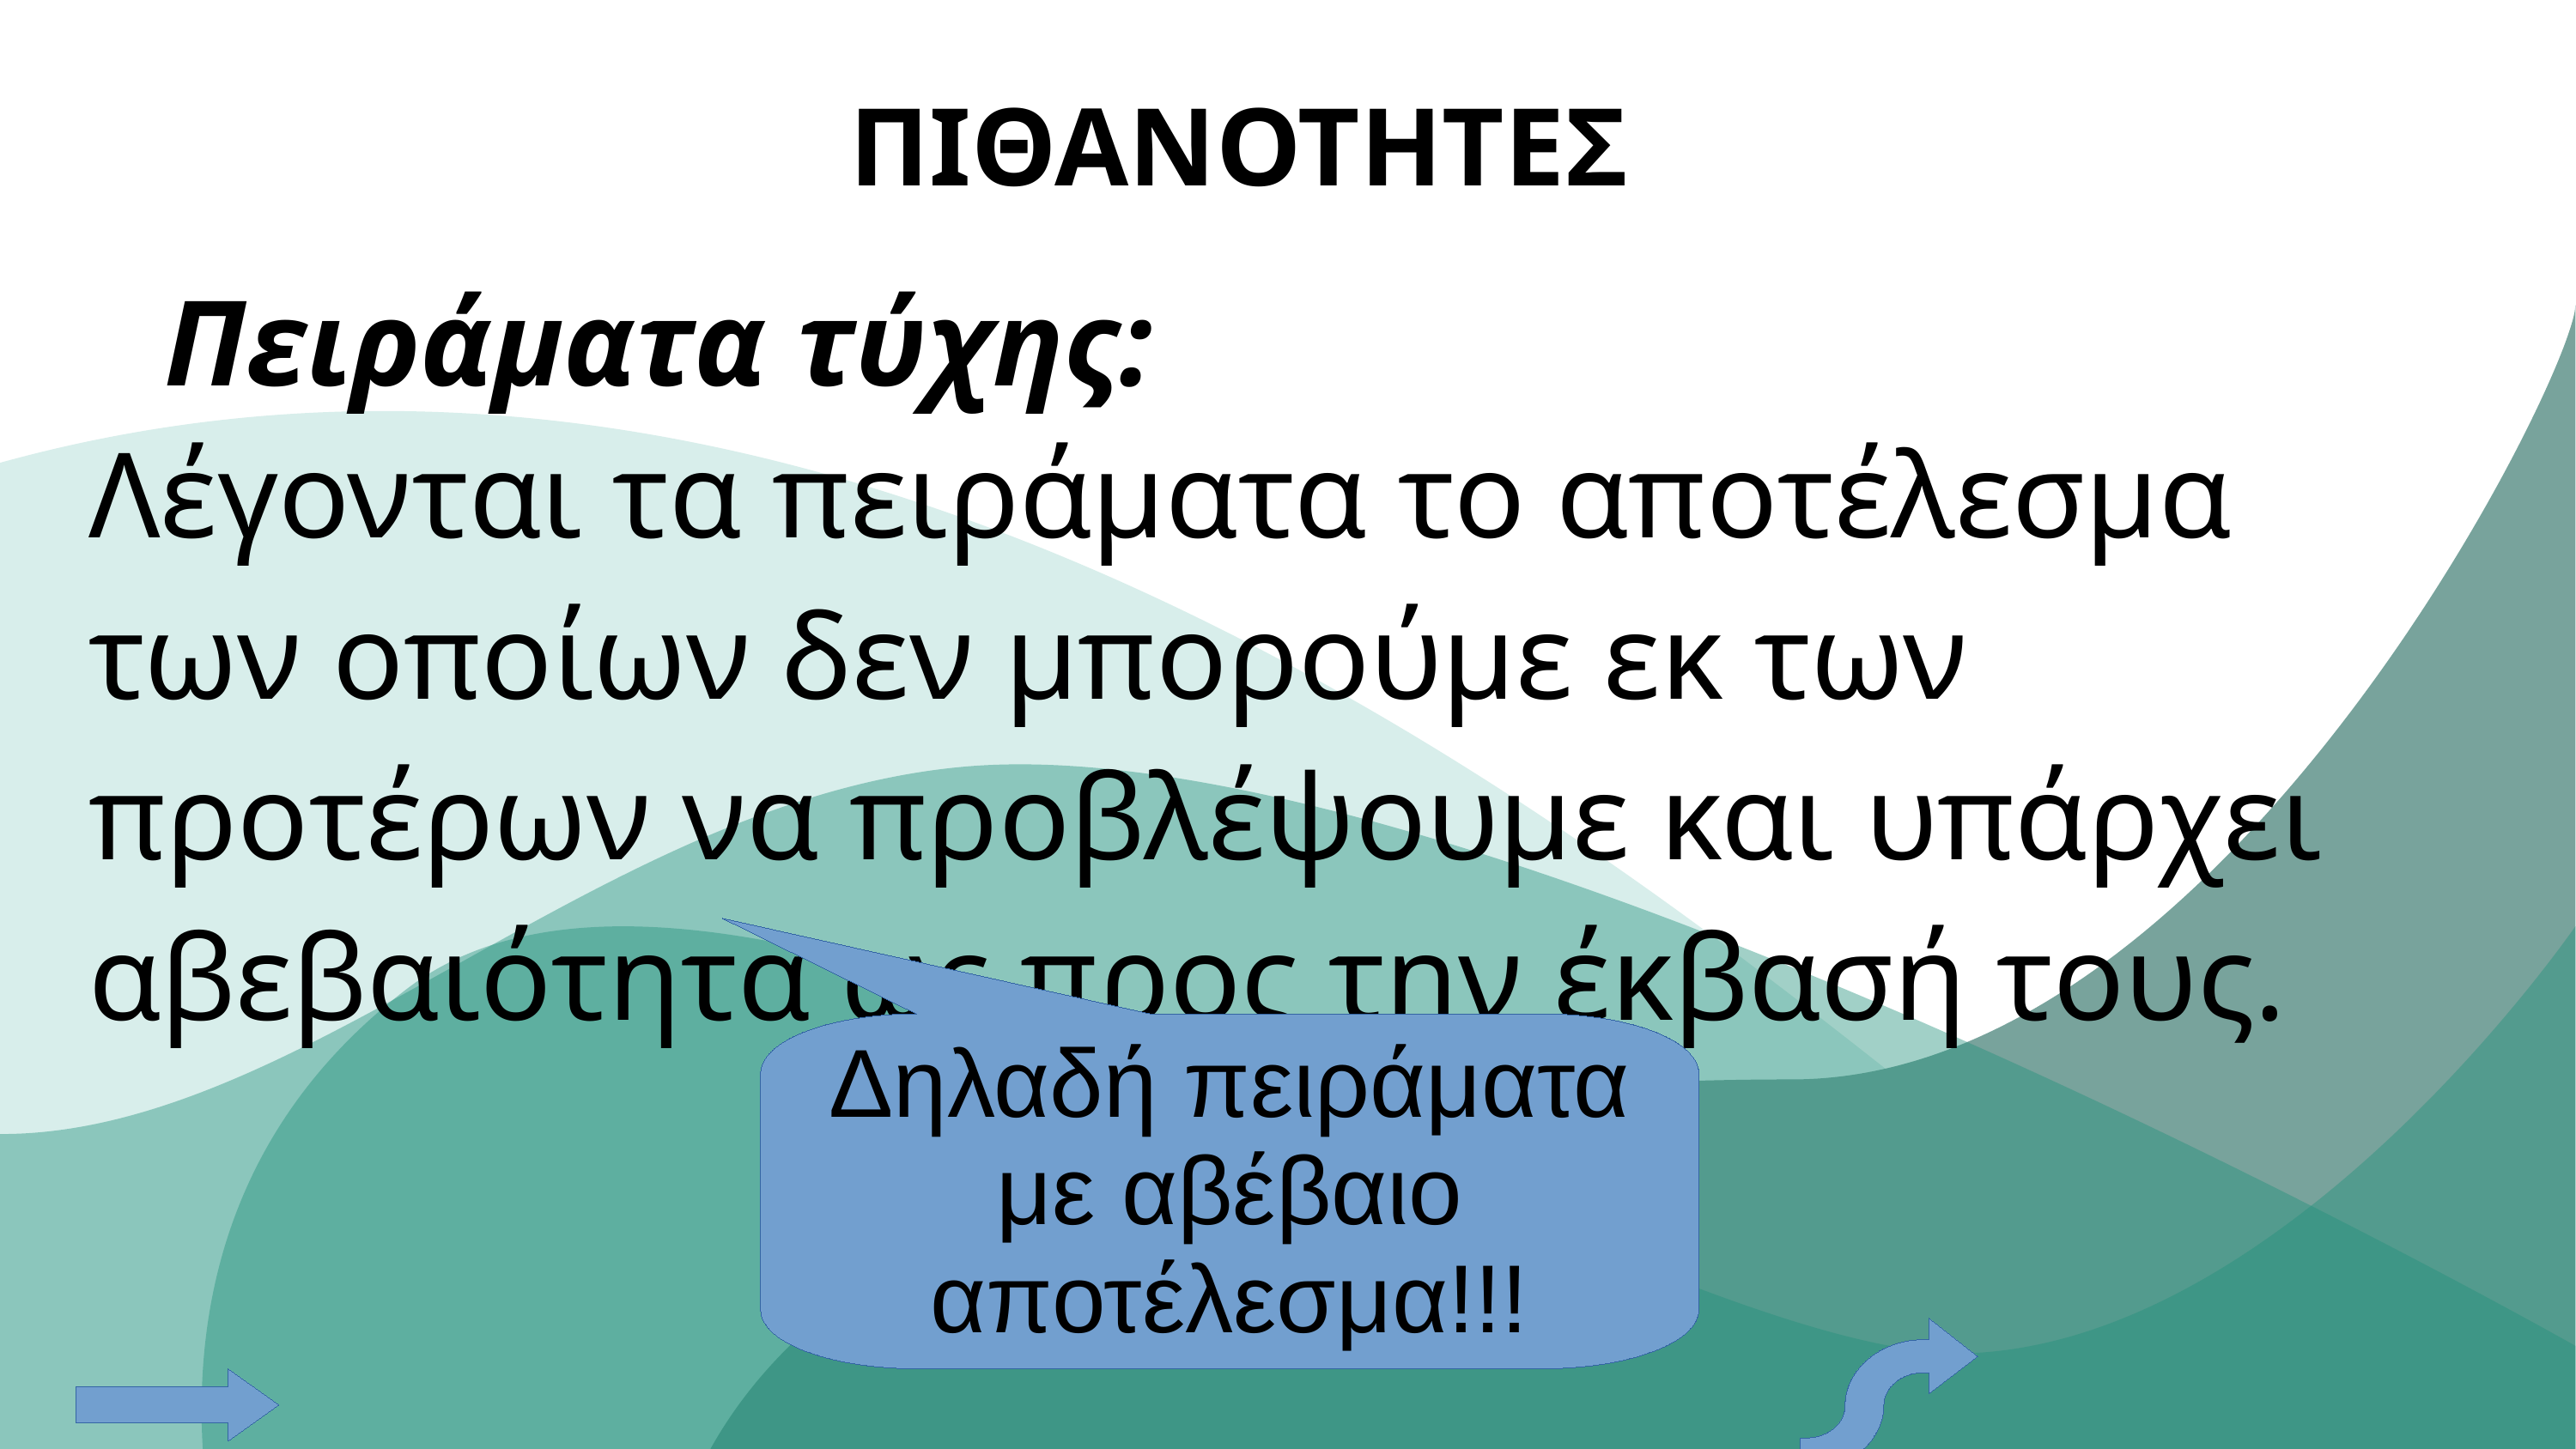

ΠΙΘΑΝΟΤΗΤΕΣ
Πειράματα τύχης:
Λέγονται τα πειράματα το αποτέλεσμα των οποίων δεν μπορούμε εκ των προτέρων να προβλέψουμε και υπάρχει αβεβαιότητα ως προς την έκβασή τους.
Δηλαδή πειράματα με αβέβαιο αποτέλεσμα!!!